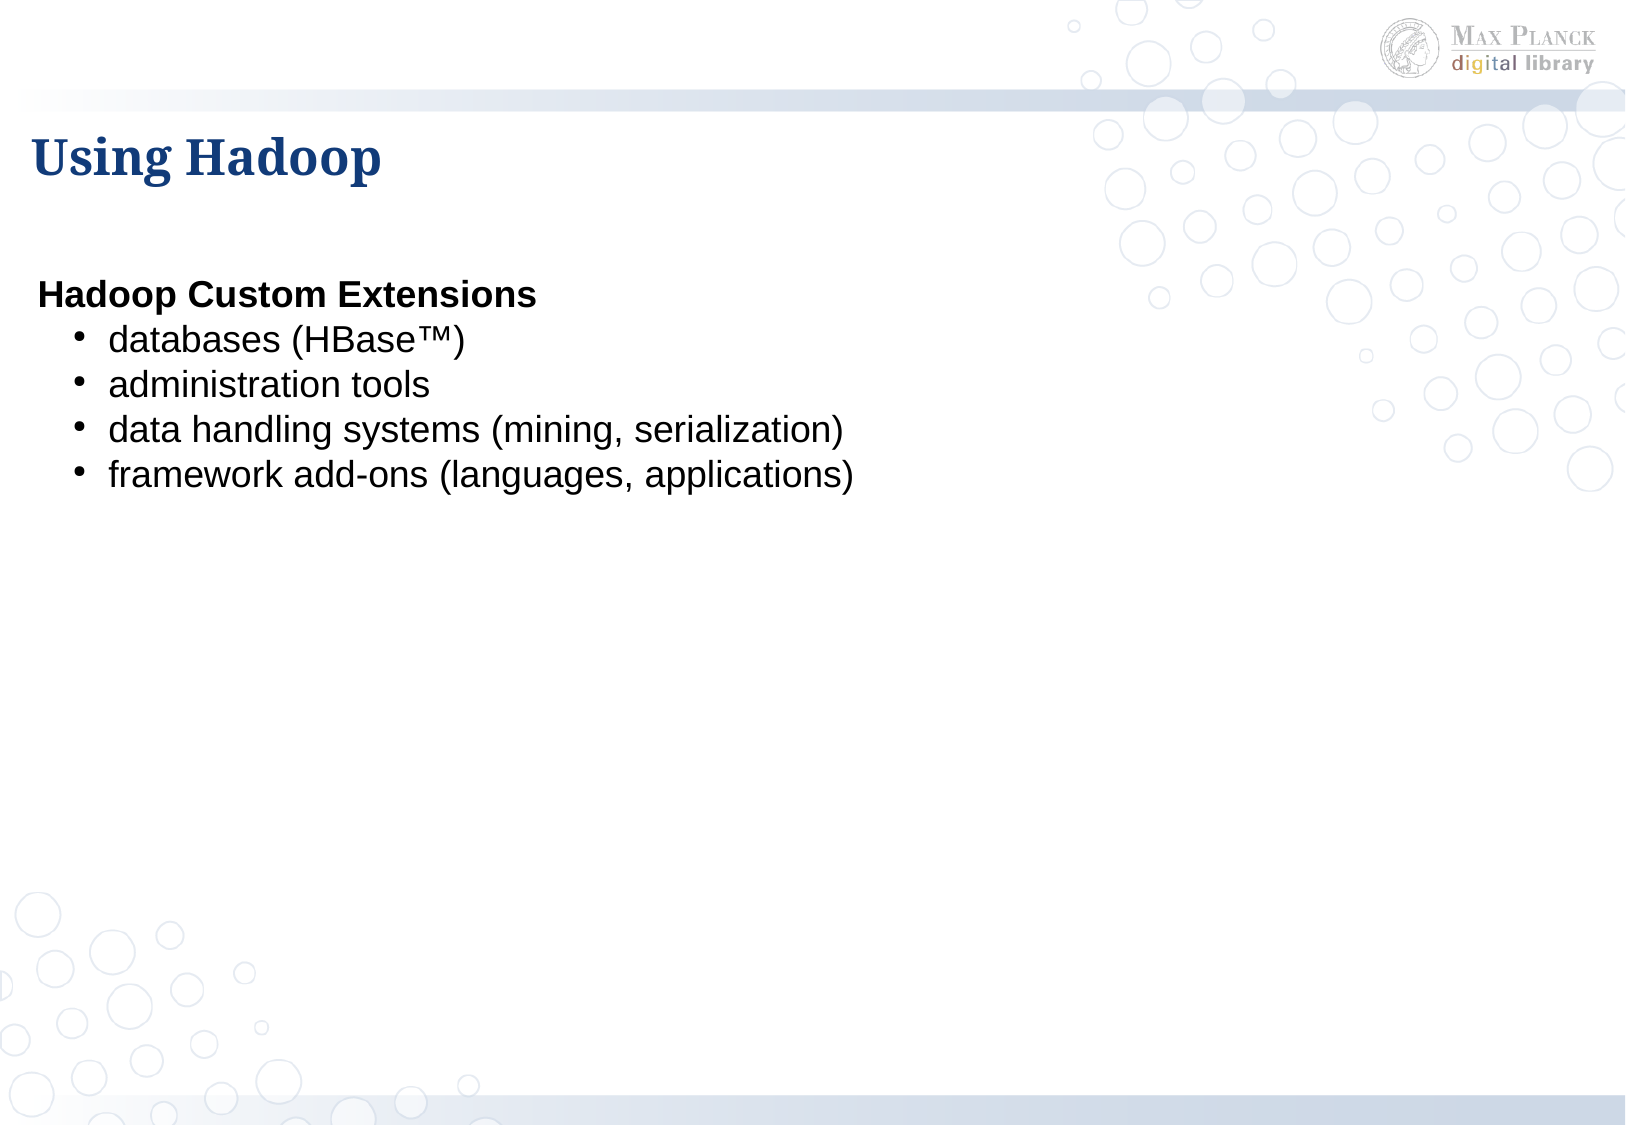

# Using Hadoop
Hadoop Custom Extensions
databases (HBase™)
administration tools
data handling systems (mining, serialization)
framework add-ons (languages, applications)